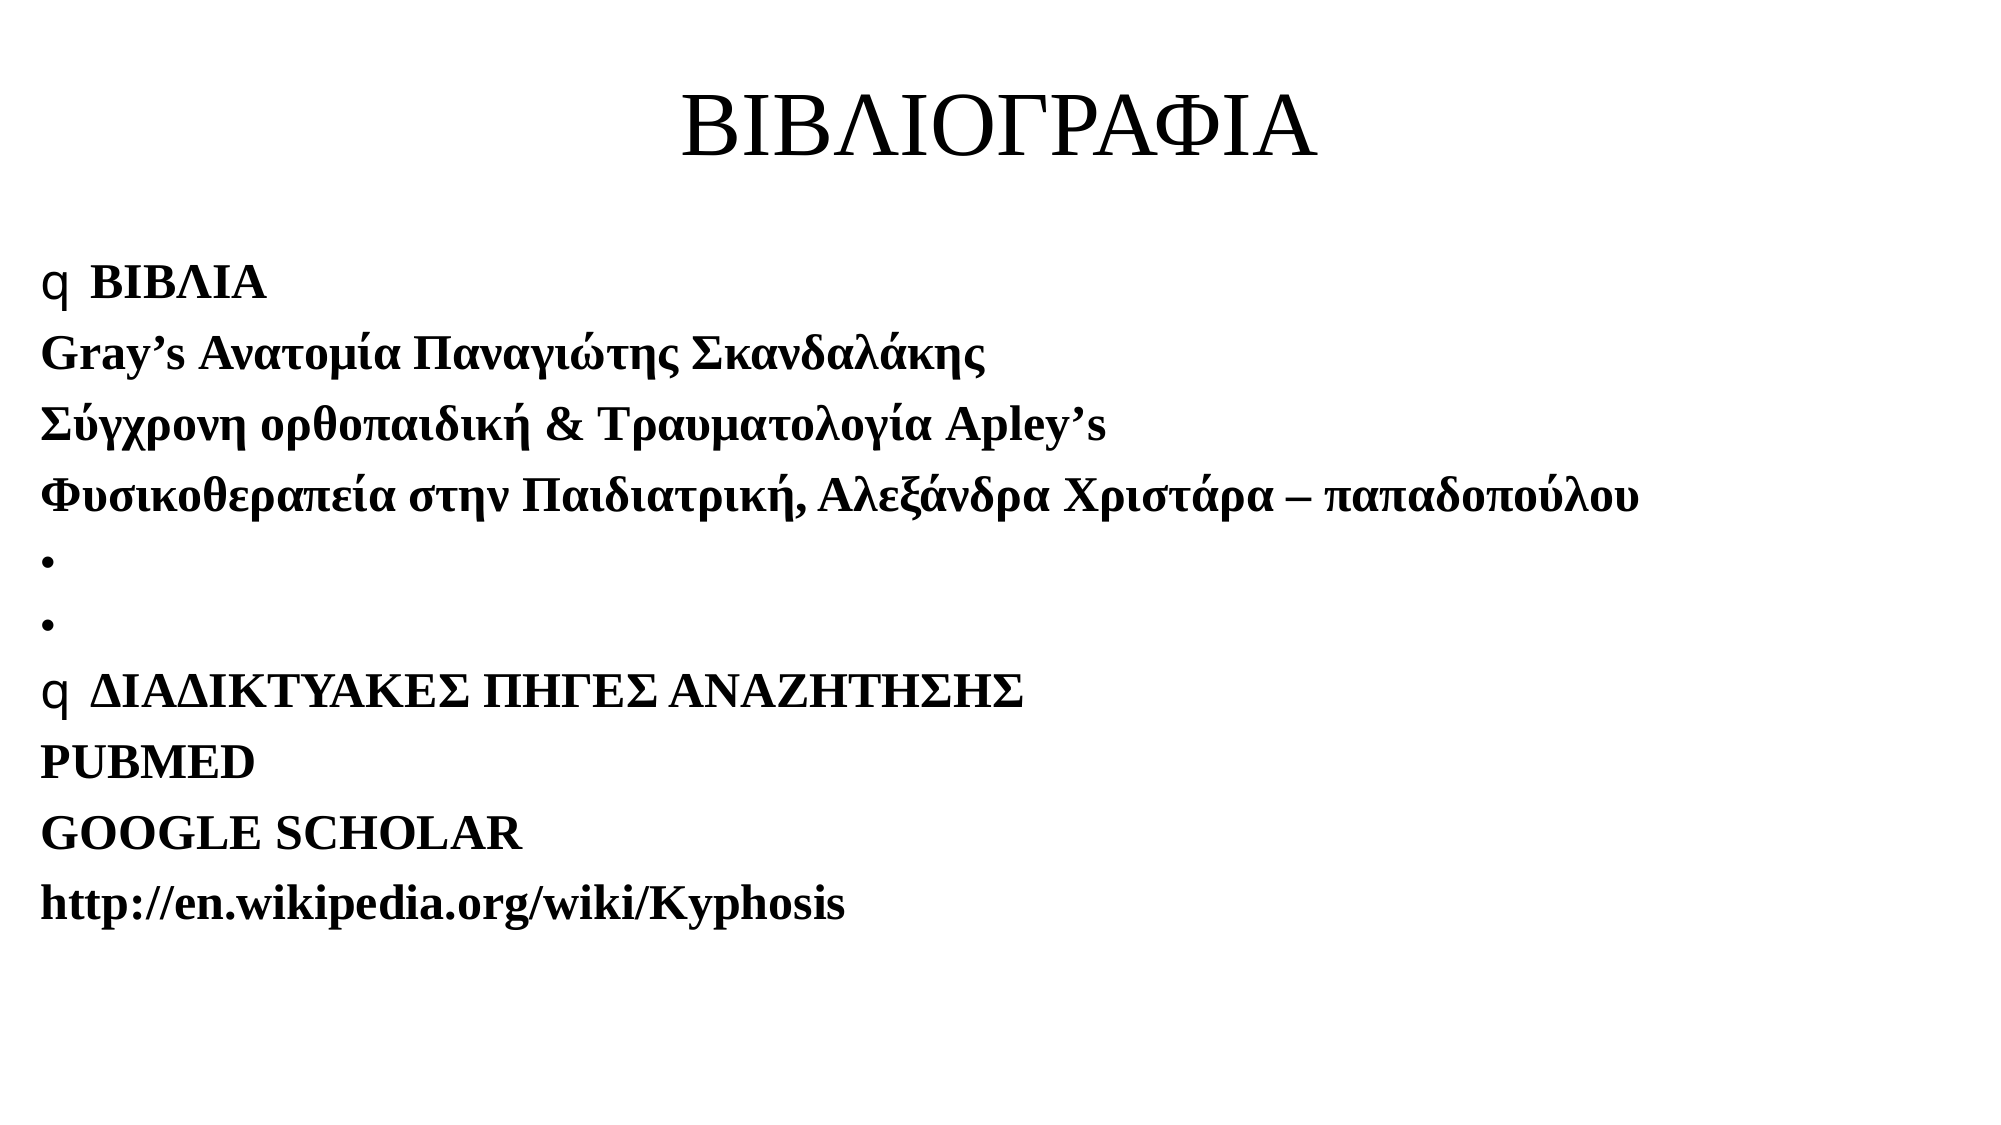

# ΒΙΒΛΙΟΓΡΑΦΙΑ
 ΒΙΒΛΙΑ
Gray’s Ανατομία Παναγιώτης Σκανδαλάκης
Σύγχρονη ορθοπαιδική & Τραυματολογία Apley’s
Φυσικοθεραπεία στην Παιδιατρική, Αλεξάνδρα Χριστάρα – παπαδοπούλου
 ΔΙΑΔΙΚΤΥΑΚΕΣ ΠΗΓΕΣ ΑΝΑΖΗΤΗΣΗΣ
PUBMED
GOOGLE SCHOLAR
http://en.wikipedia.org/wiki/Kyphosis